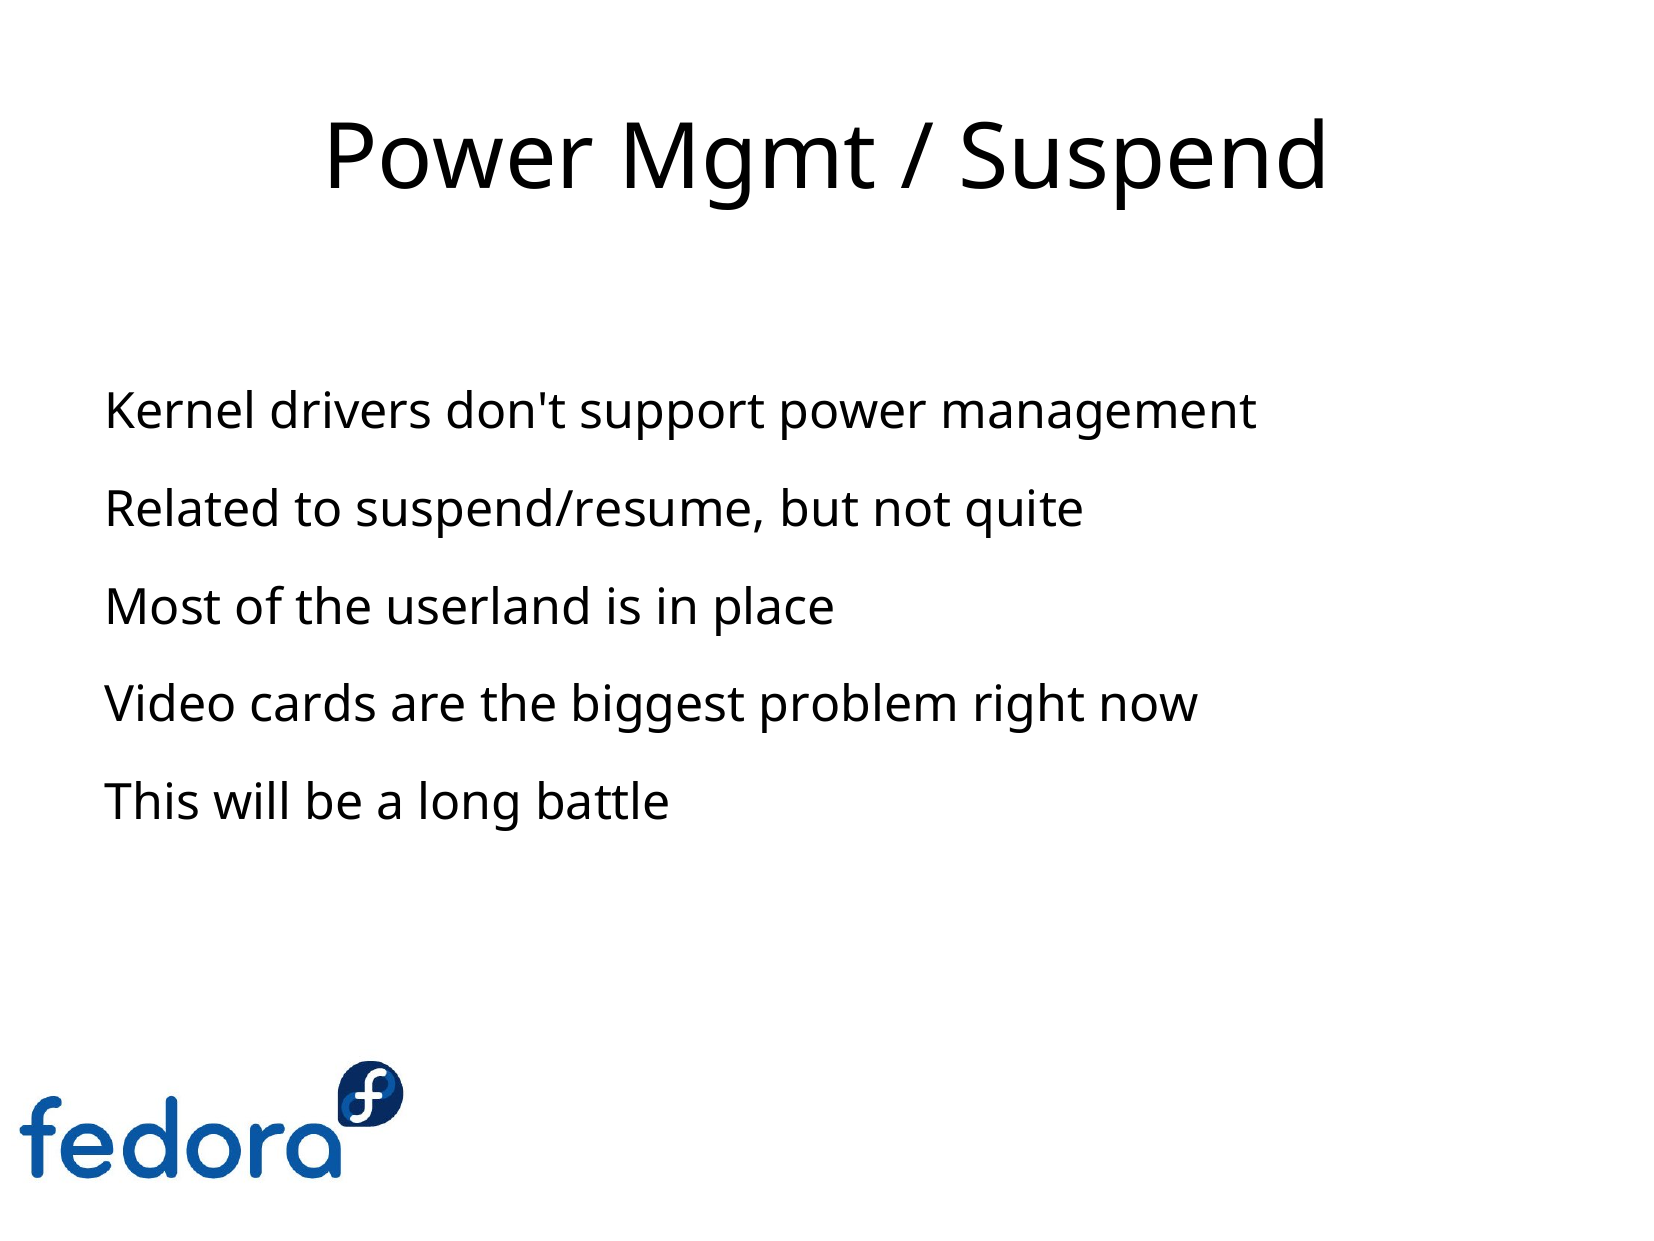

# Power Mgmt / Suspend
Kernel drivers don't support power management
Related to suspend/resume, but not quite
Most of the userland is in place
Video cards are the biggest problem right now
This will be a long battle